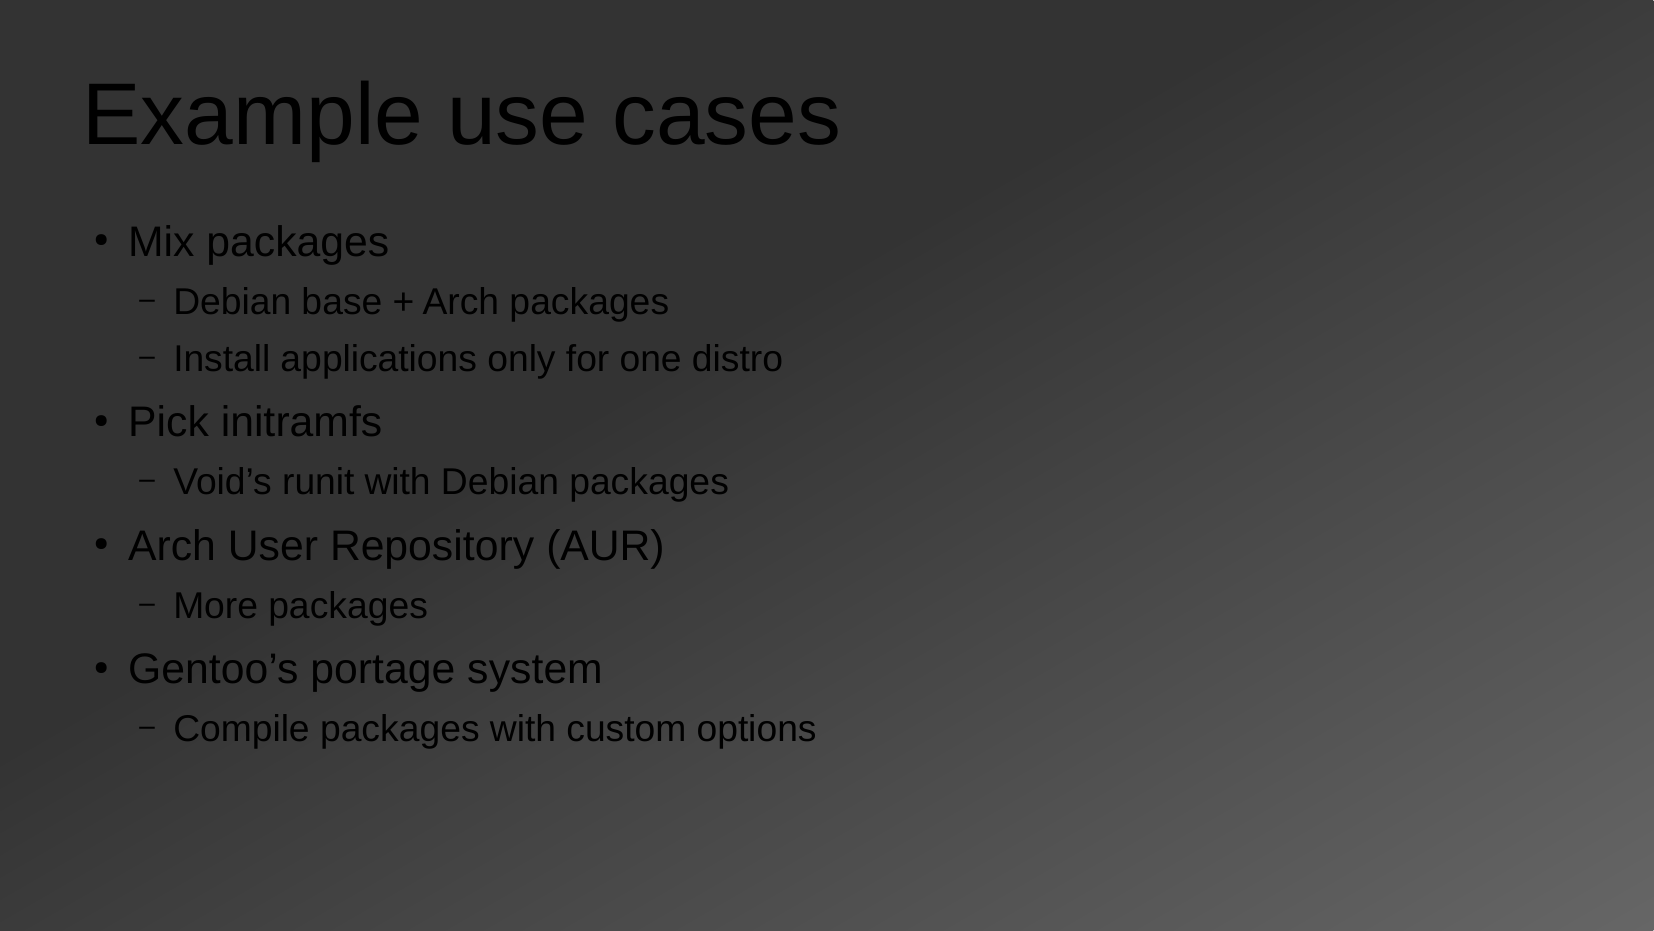

# Example use cases
Mix packages
Debian base + Arch packages
Install applications only for one distro
Pick initramfs
Void’s runit with Debian packages
Arch User Repository (AUR)
More packages
Gentoo’s portage system
Compile packages with custom options